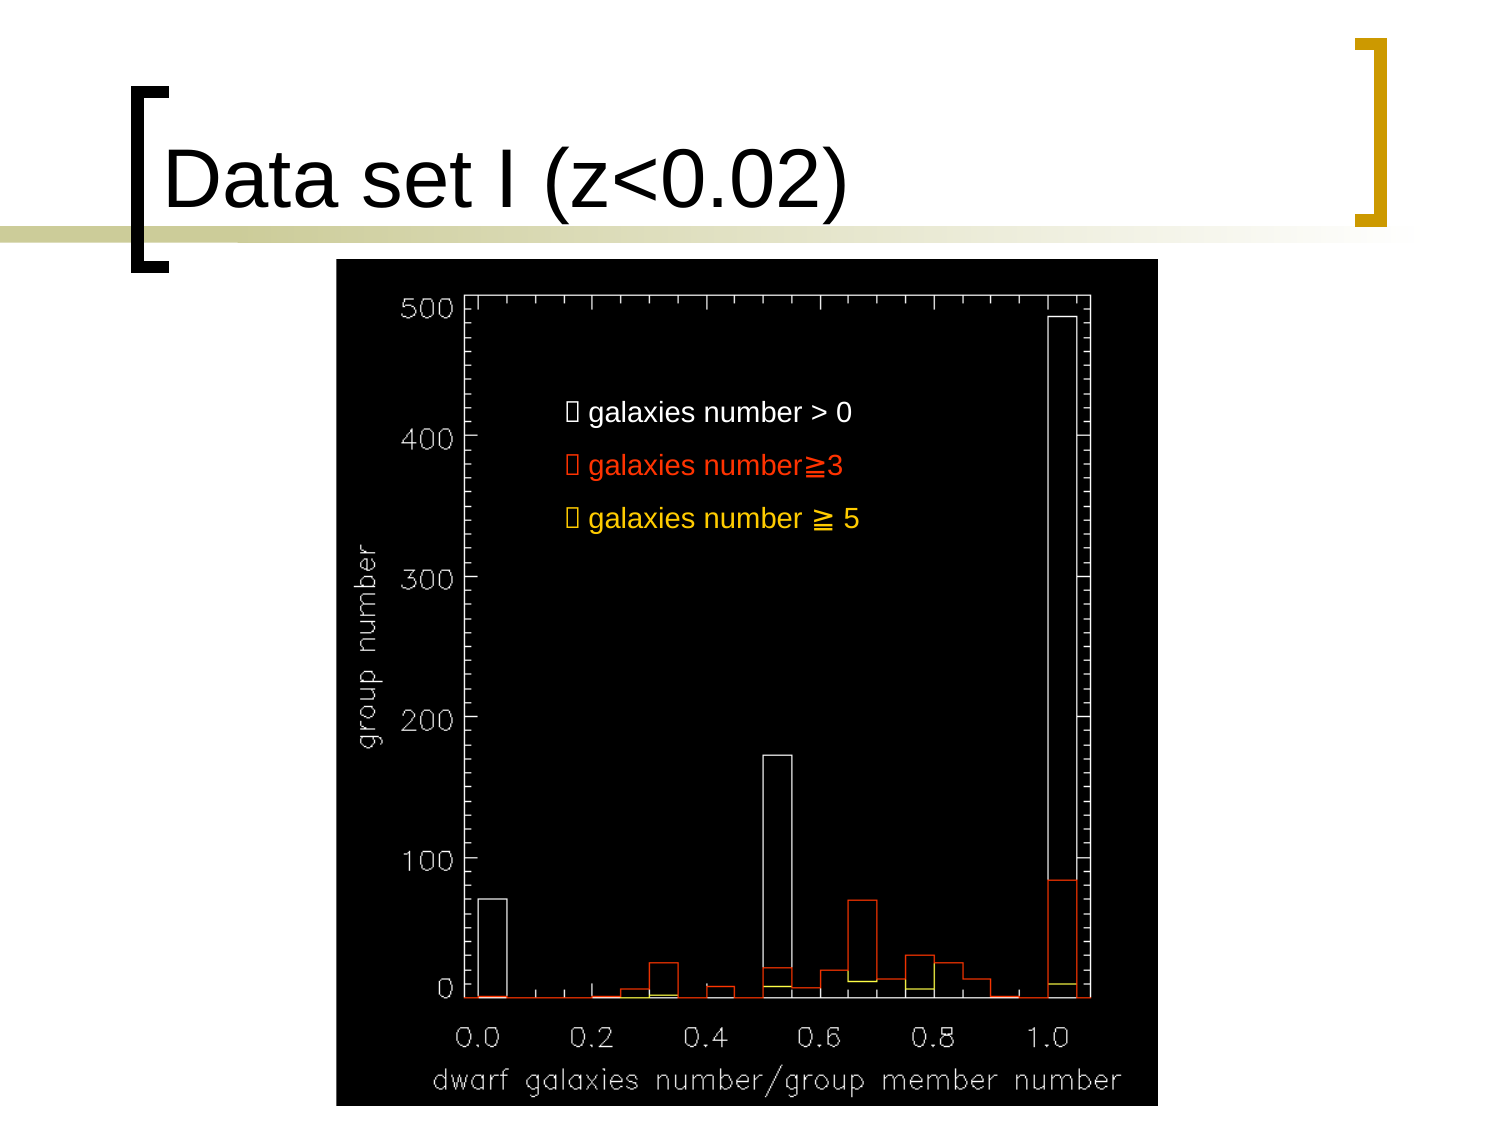

# Data set I (z<0.02)
－galaxies number > 0
－galaxies number≧3
－galaxies number ≧ 5